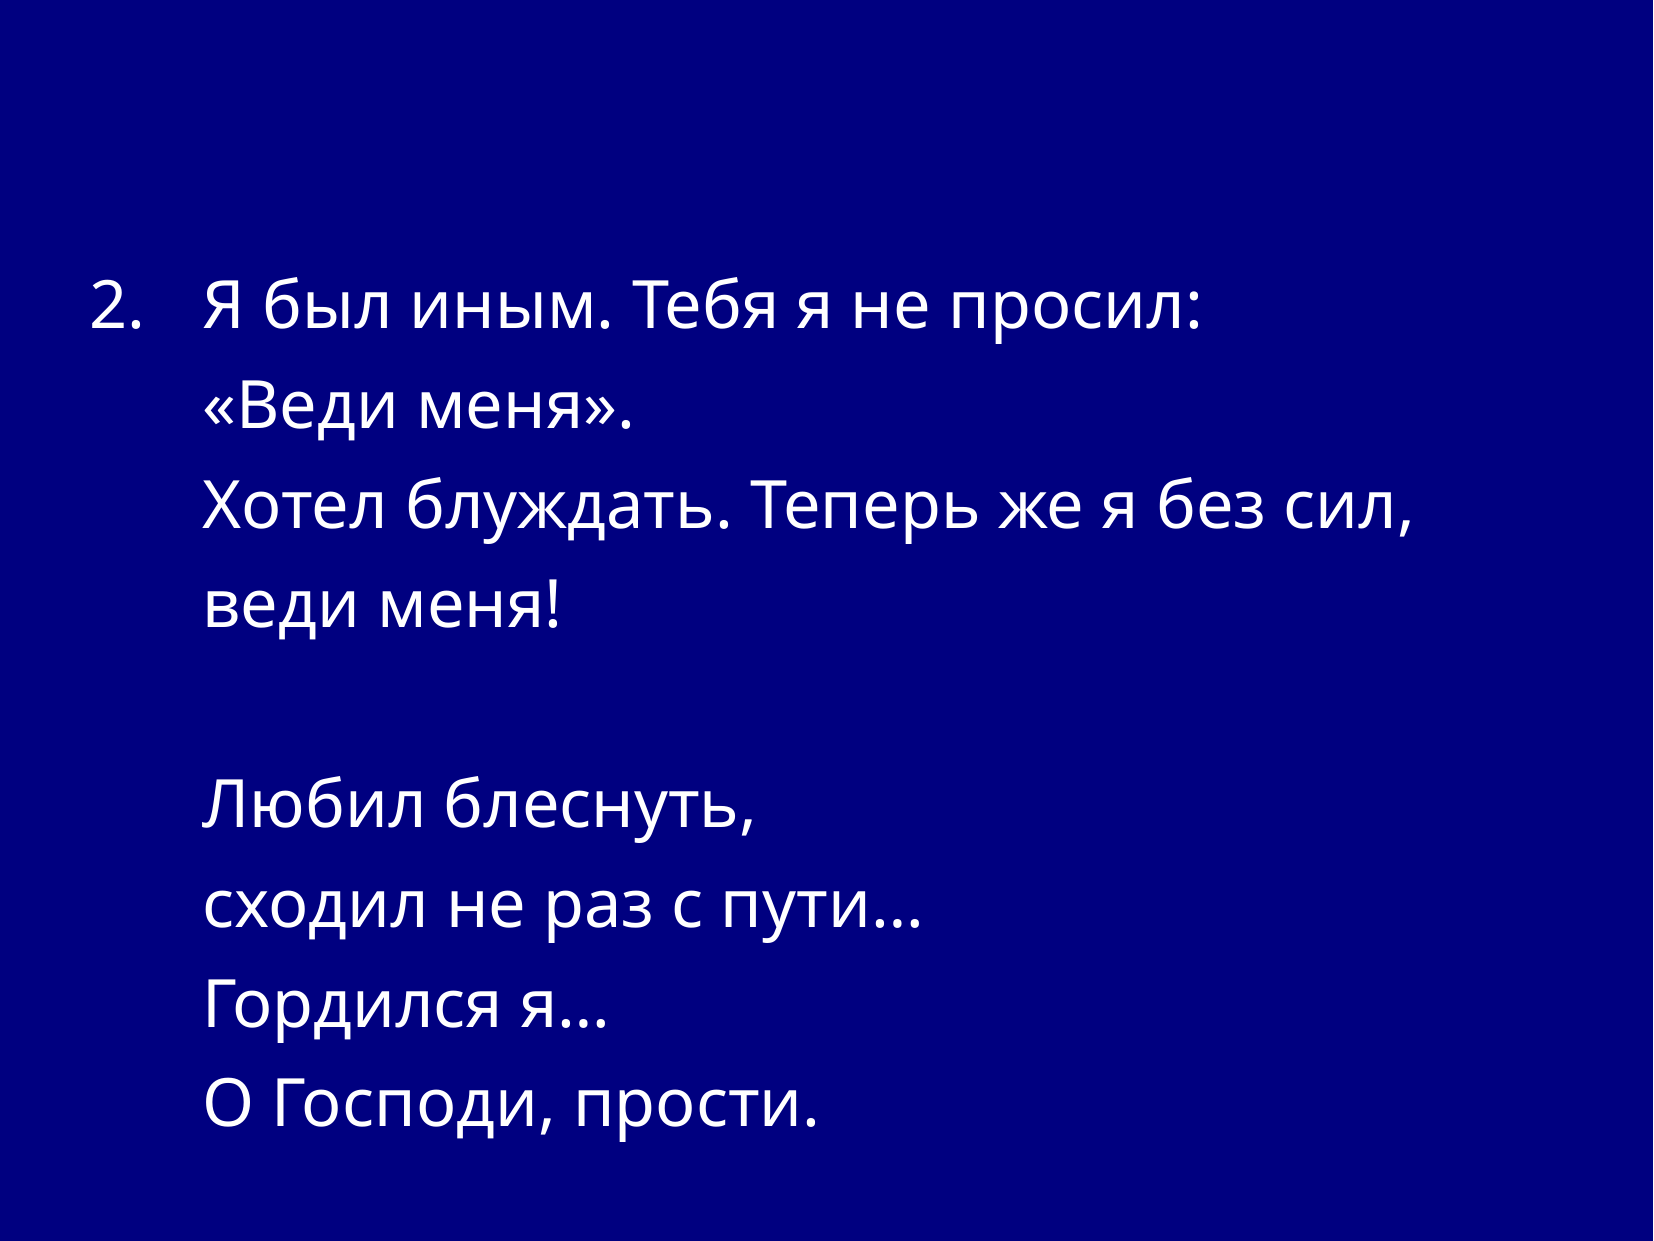

2.	Я был иным. Тебя я не просил:
	«Веди меня».
	Хотел блуждать. Теперь же я без сил,
	веди меня!
	Любил блеснуть,
	сходил не раз с пути…
	Гордился я…
	О Господи, прости.